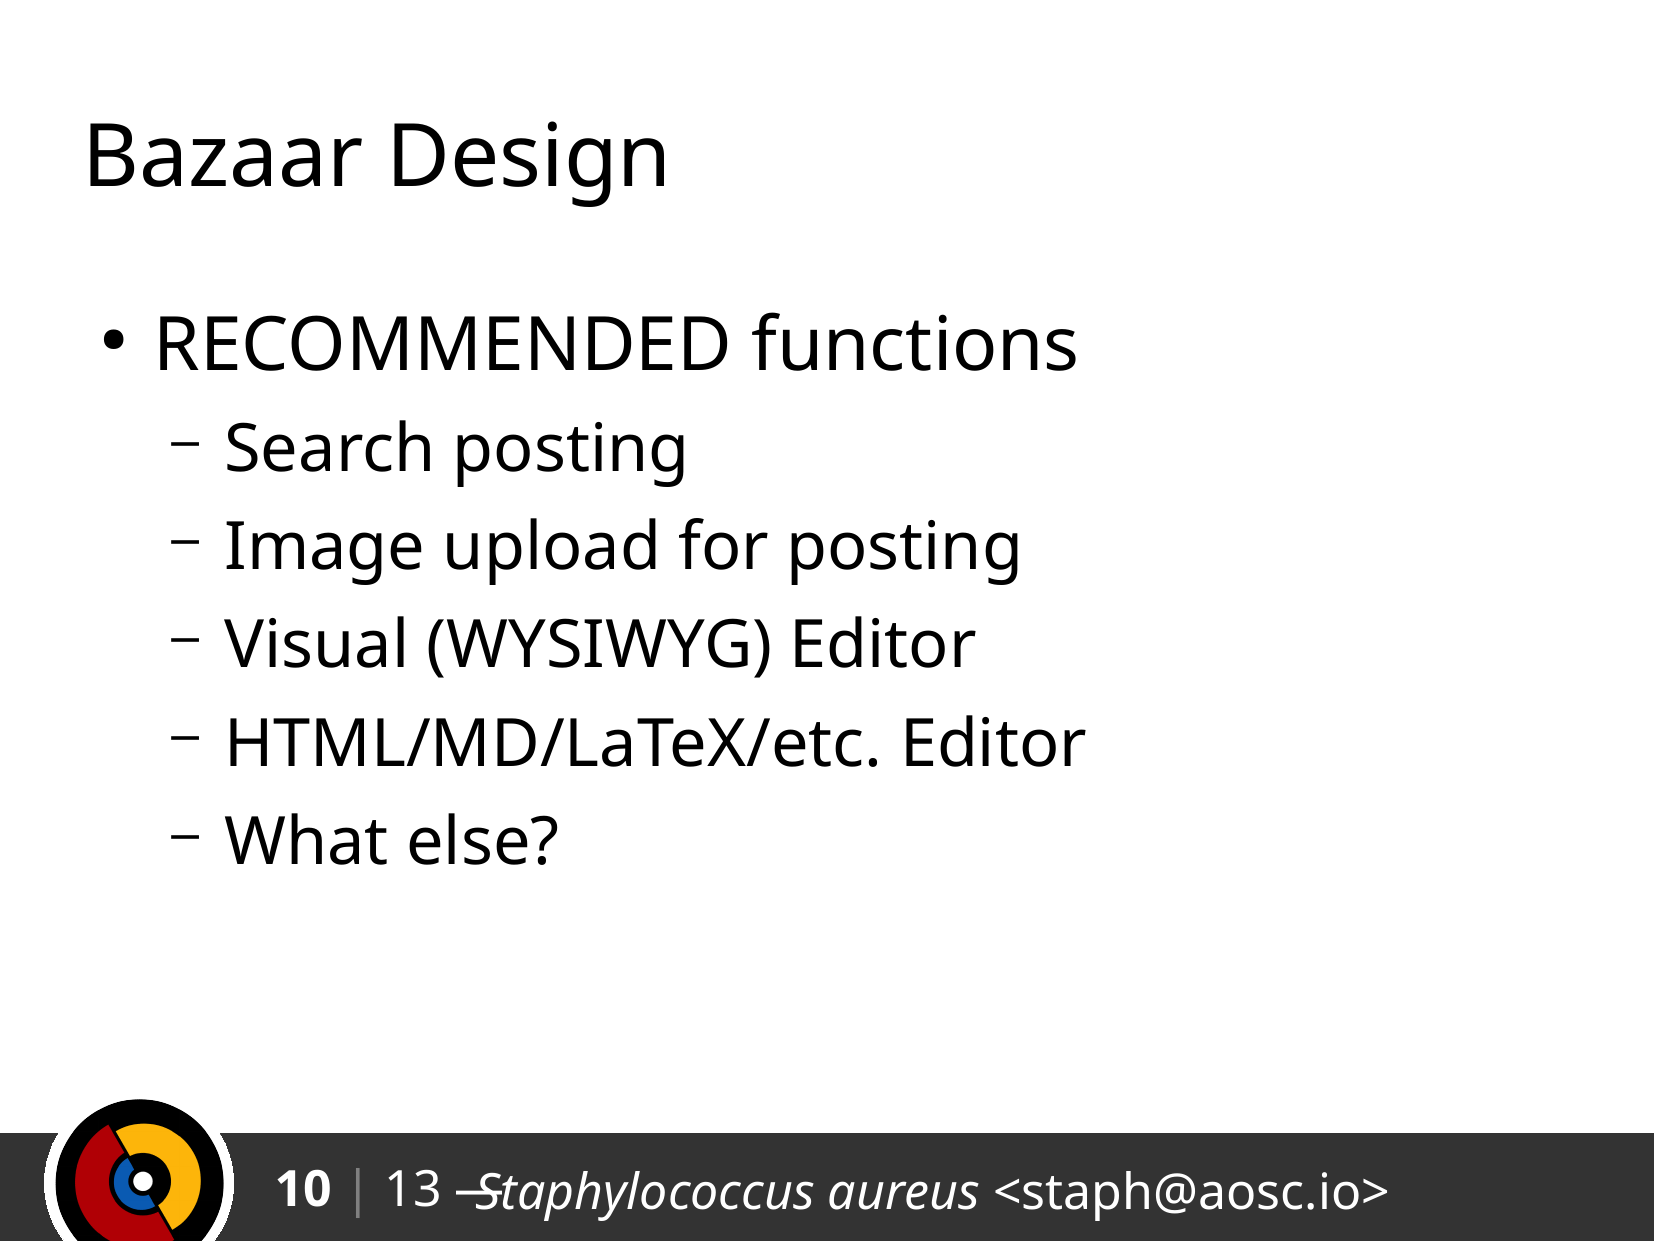

# Bazaar Design
RECOMMENDED functions
Search posting
Image upload for posting
Visual (WYSIWYG) Editor
HTML/MD/LaTeX/etc. Editor
What else?